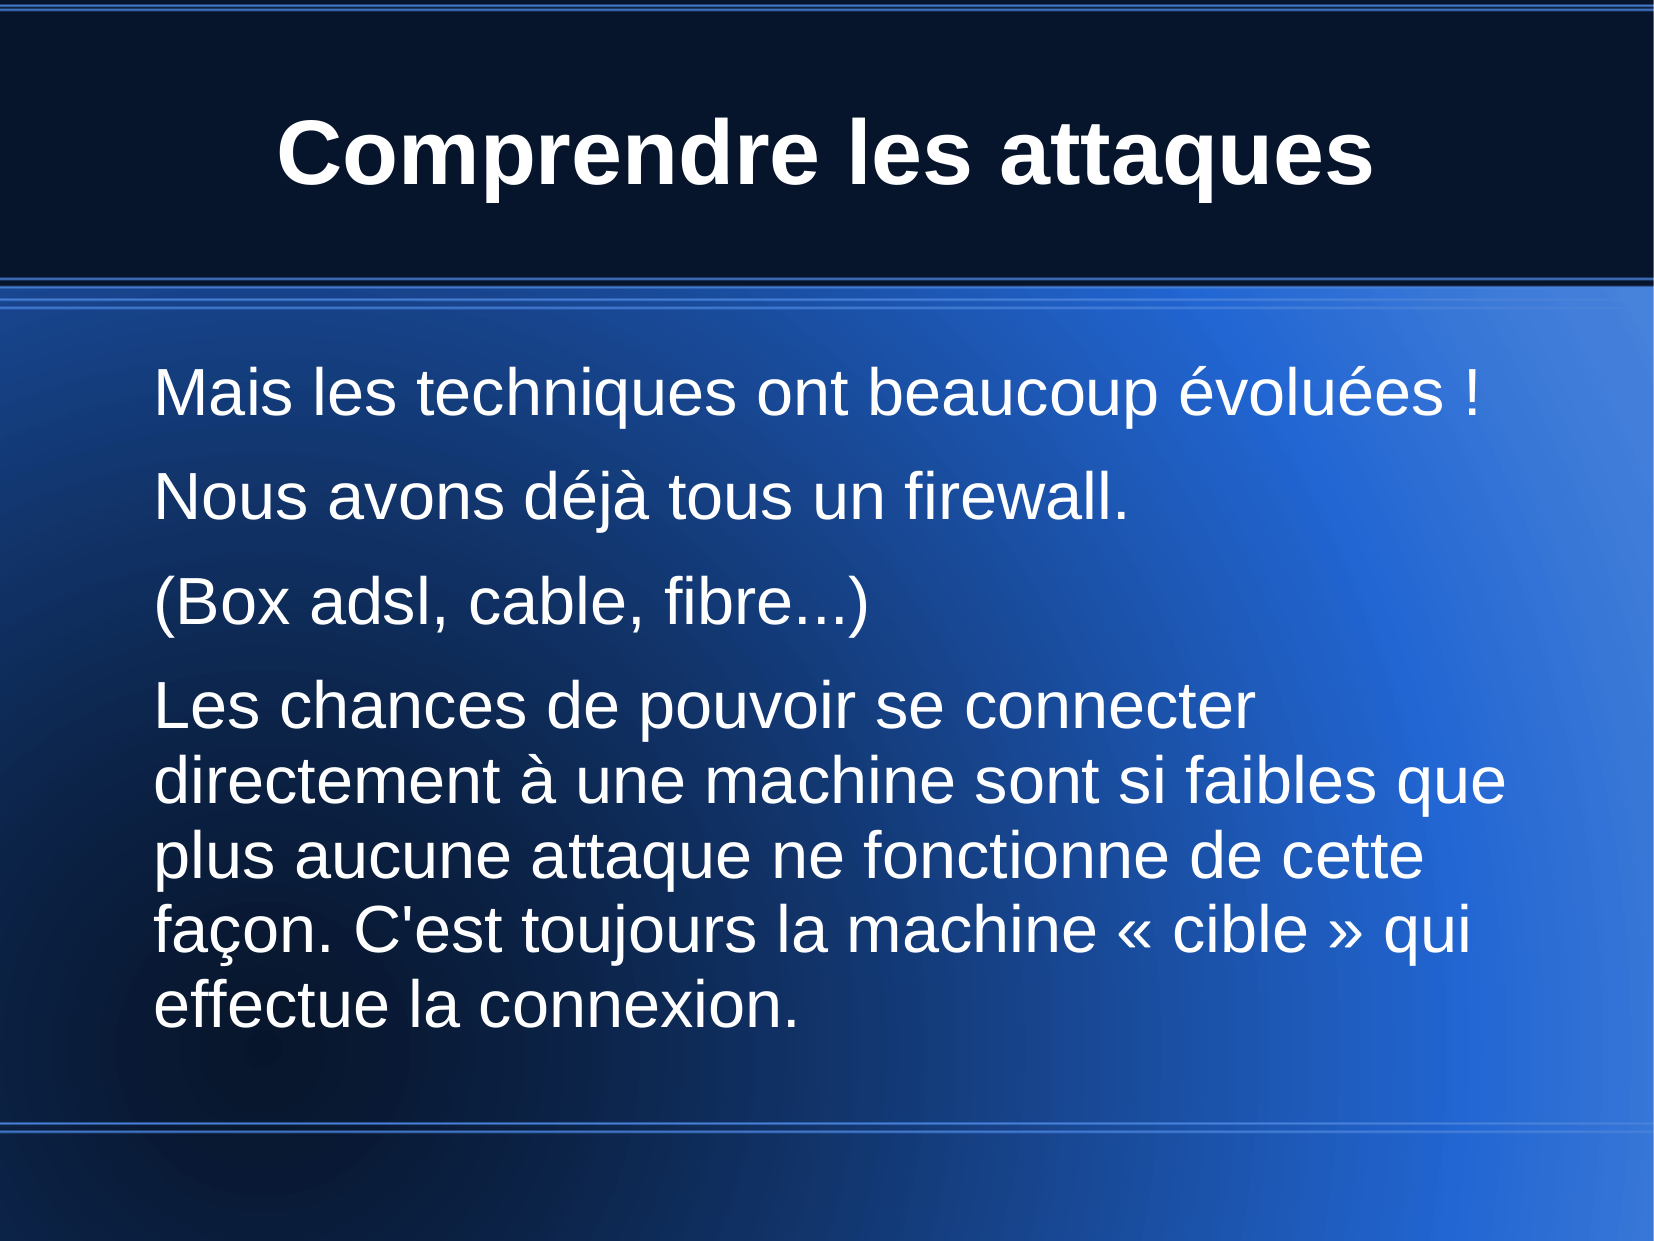

# Comprendre les attaques
Mais les techniques ont beaucoup évoluées !
Nous avons déjà tous un firewall.
(Box adsl, cable, fibre...)
Les chances de pouvoir se connecter directement à une machine sont si faibles que plus aucune attaque ne fonctionne de cette façon. C'est toujours la machine « cible » qui effectue la connexion.